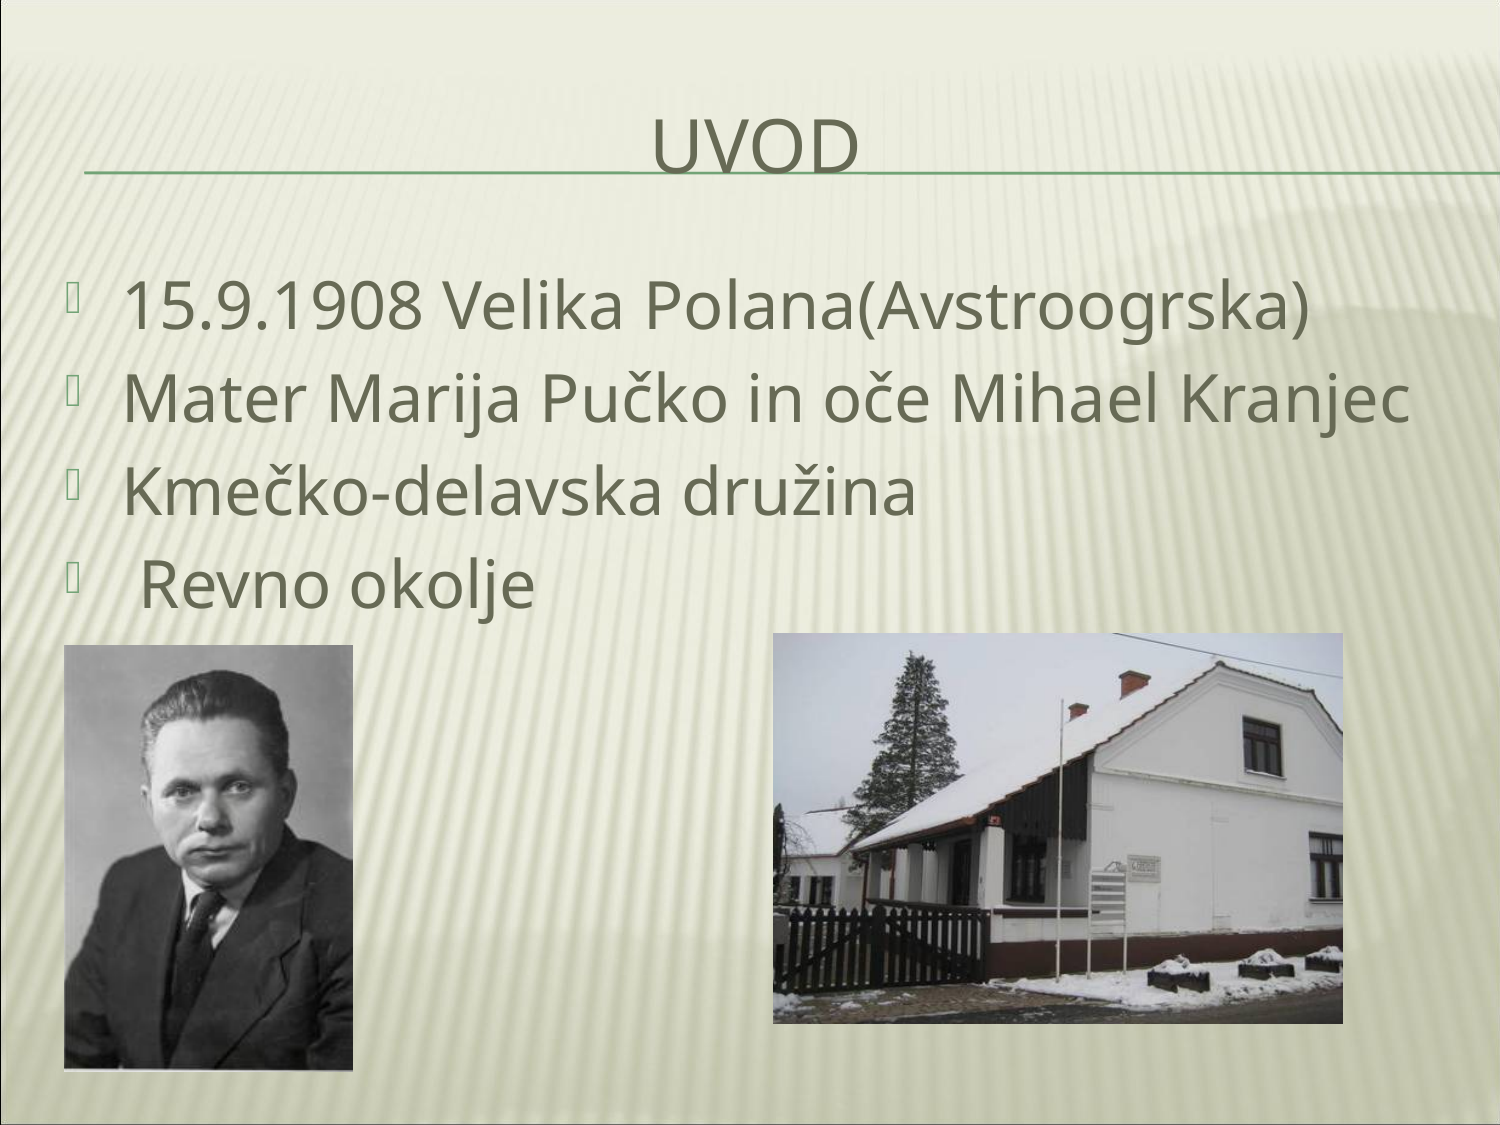

# Uvod
15.9.1908 Velika Polana(Avstroogrska)
Mater Marija Pučko in oče Mihael Kranjec
Kmečko-delavska družina
 Revno okolje